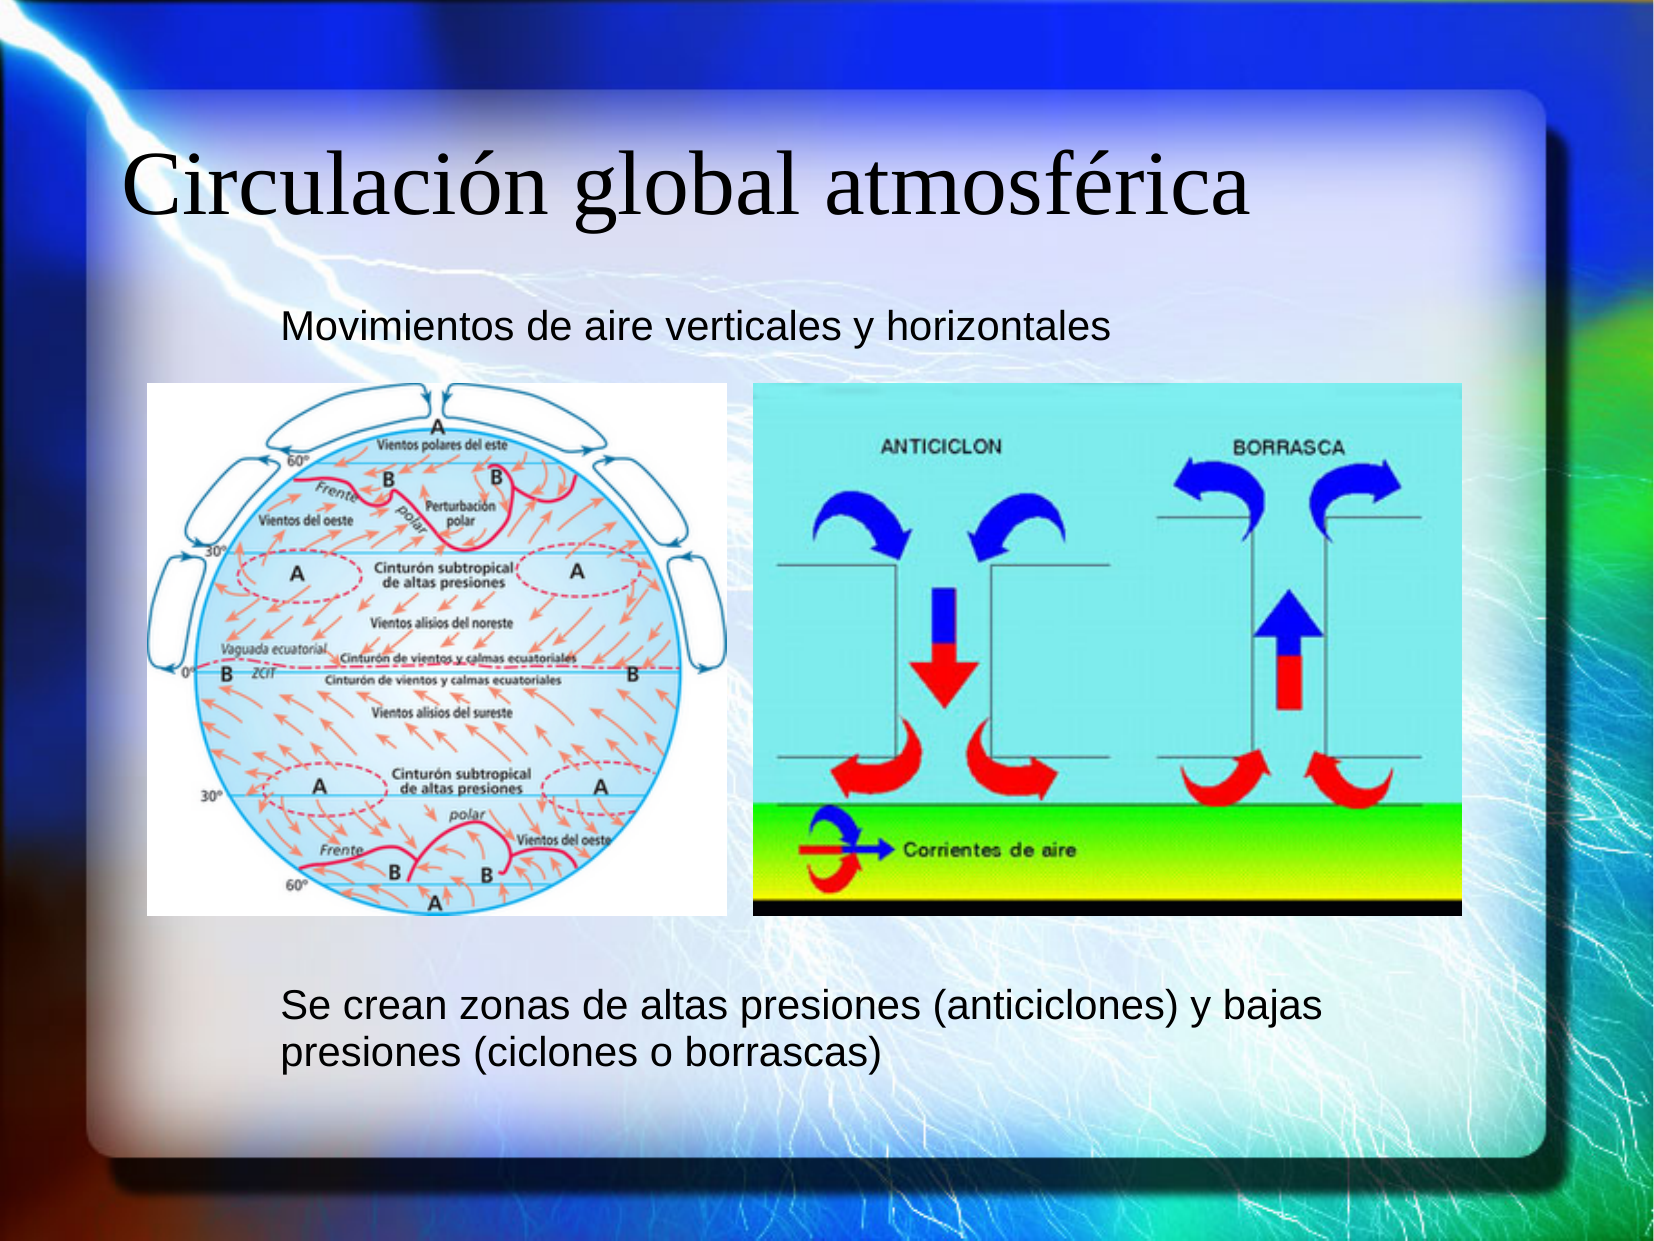

# Circulación global atmosférica
Movimientos de aire verticales y horizontales
Se crean zonas de altas presiones (anticiclones) y bajas presiones (ciclones o borrascas)